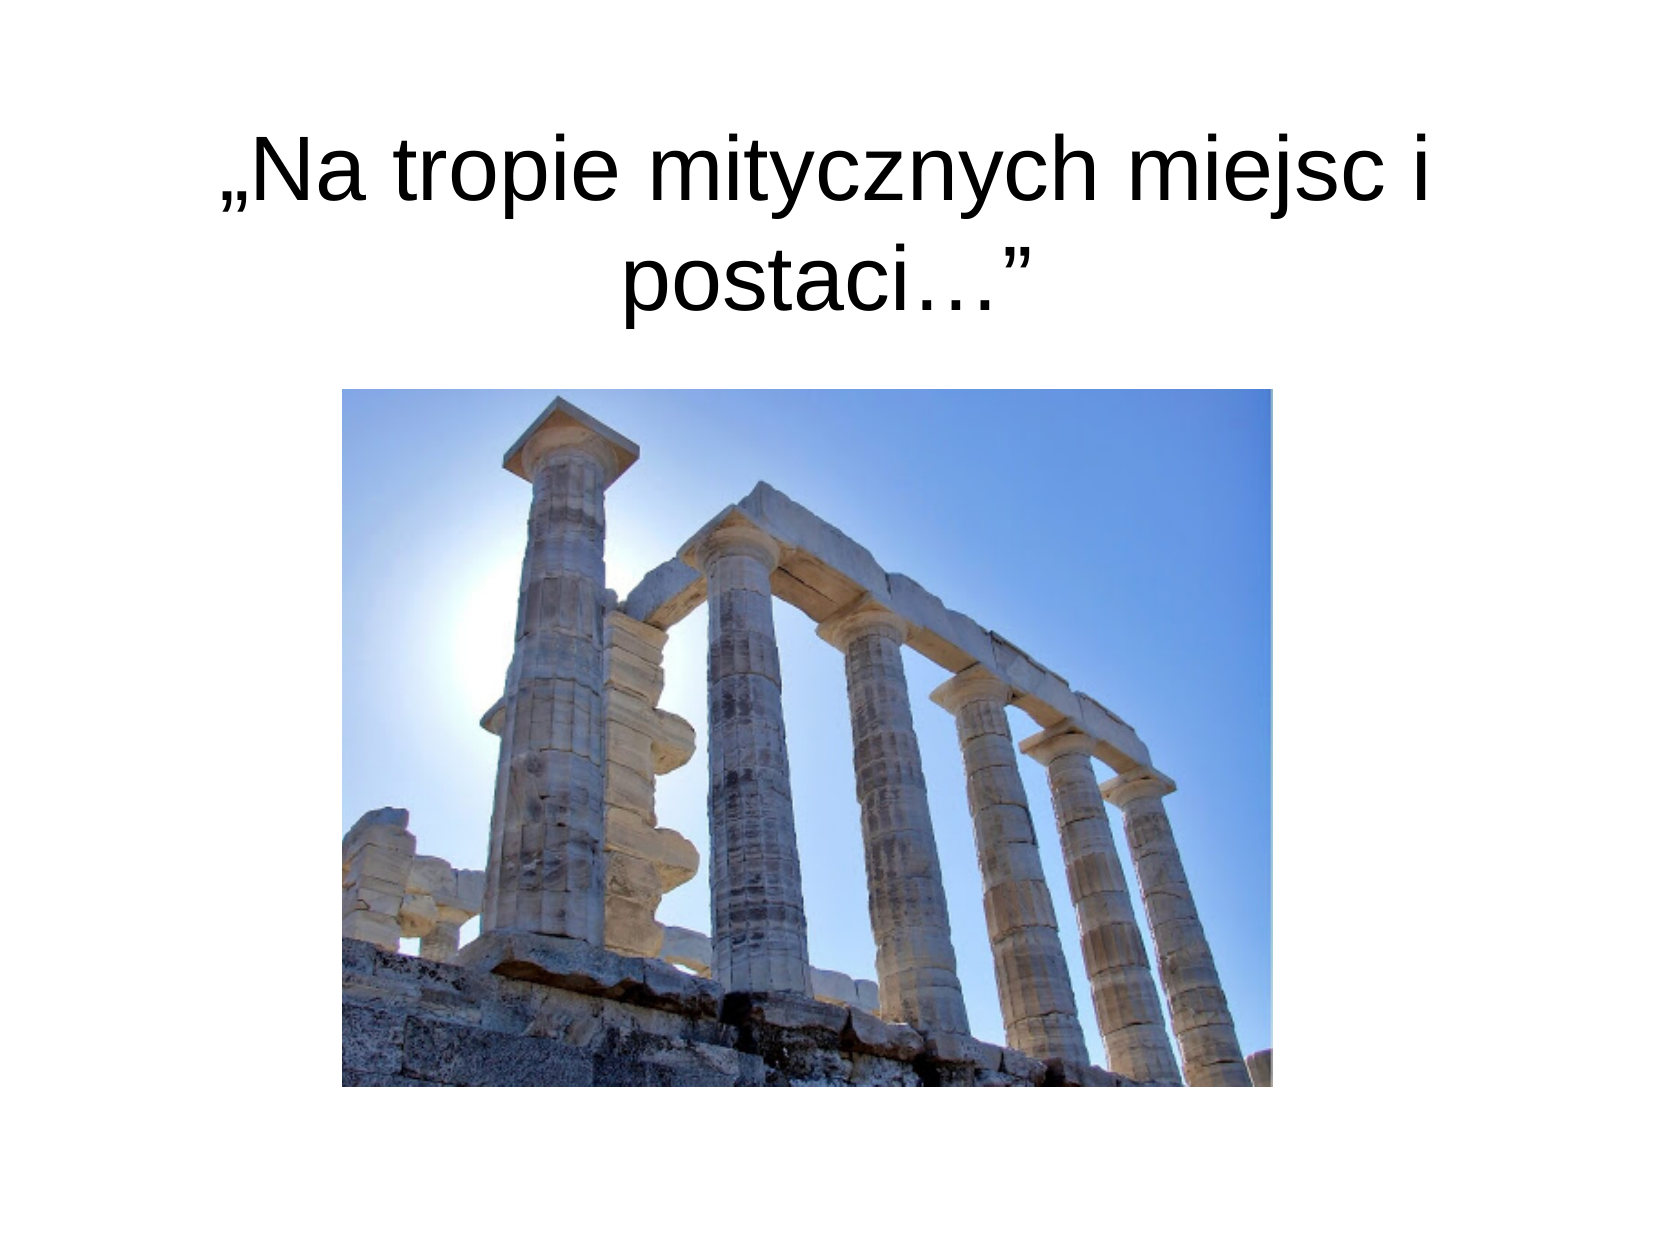

# „Na tropie mitycznych miejsc i postaci…”